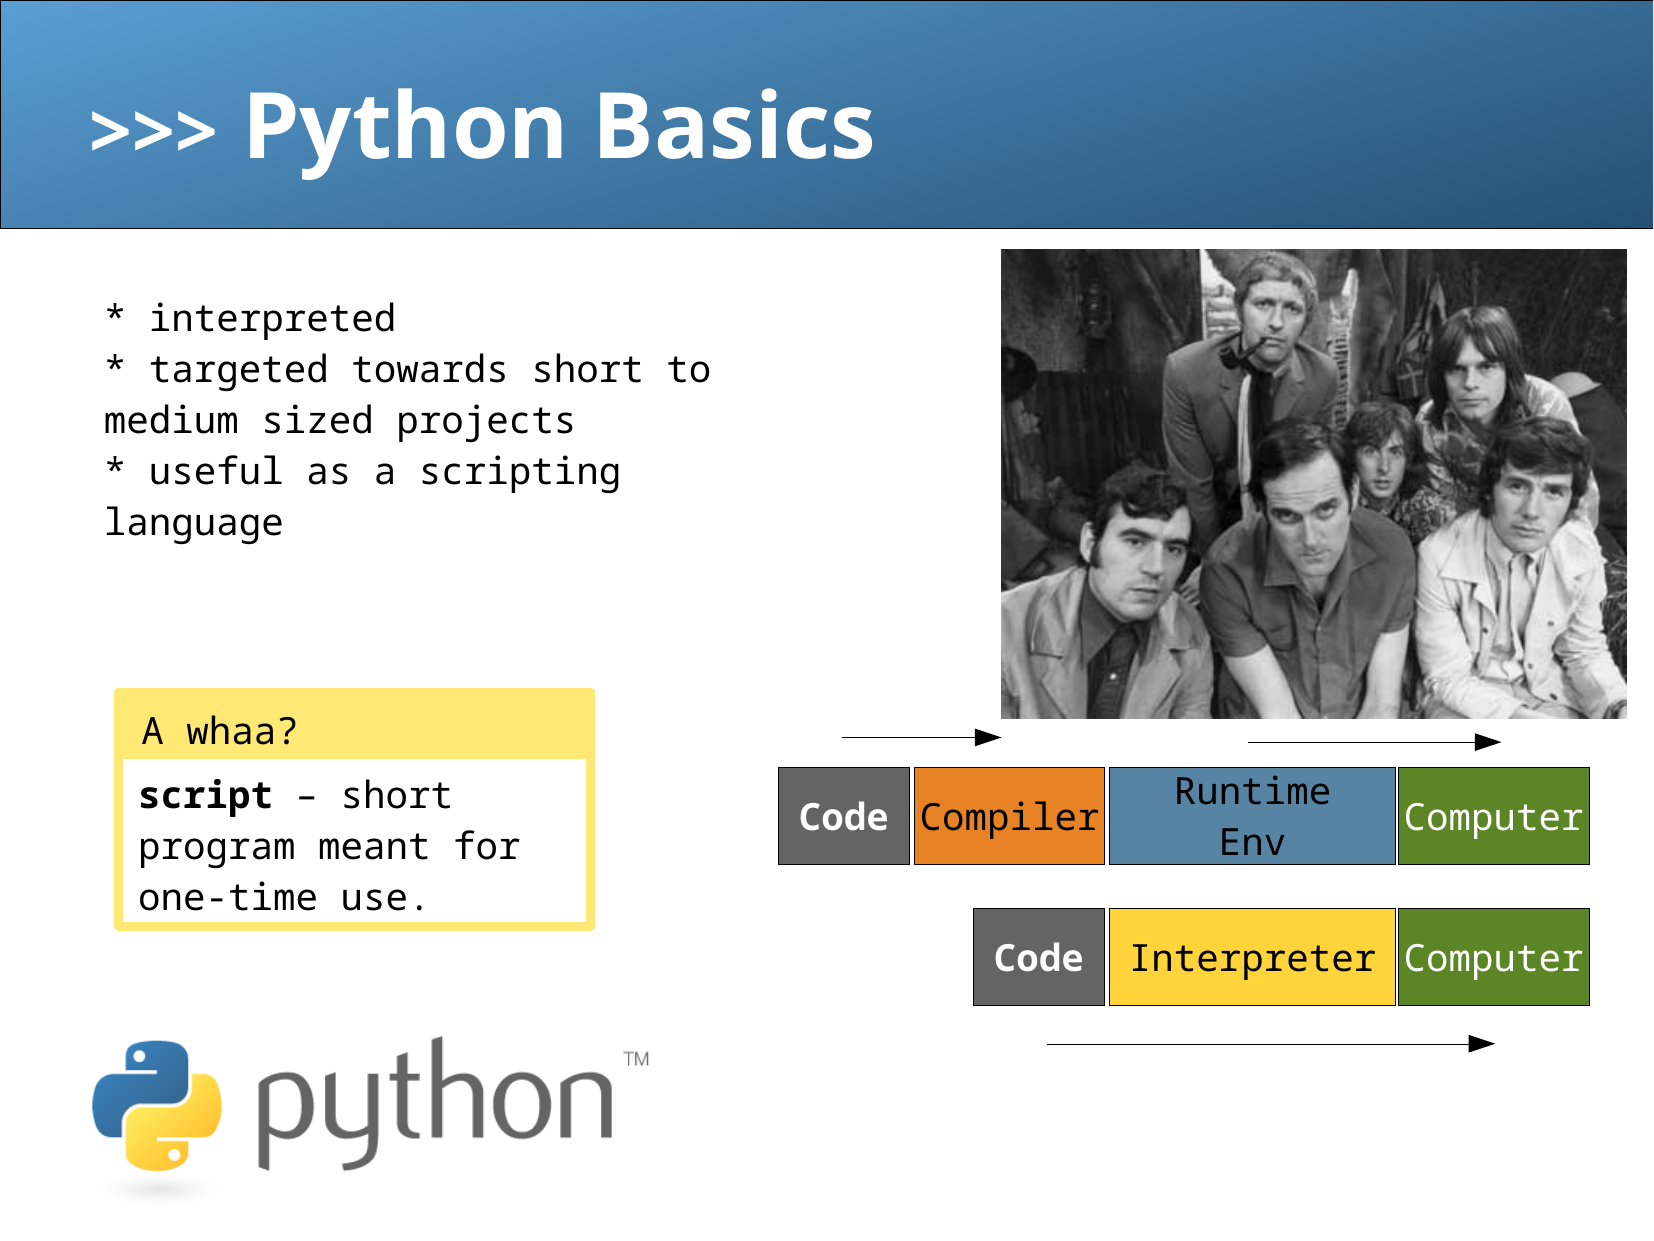

>>> Python Basics
* interpreted
* targeted towards short to medium sized projects
* useful as a scripting language
A whaa?
script – short program meant for one-time use.
Code
Compiler
Runtime
Env
Computer
Code
Interpreter
Computer